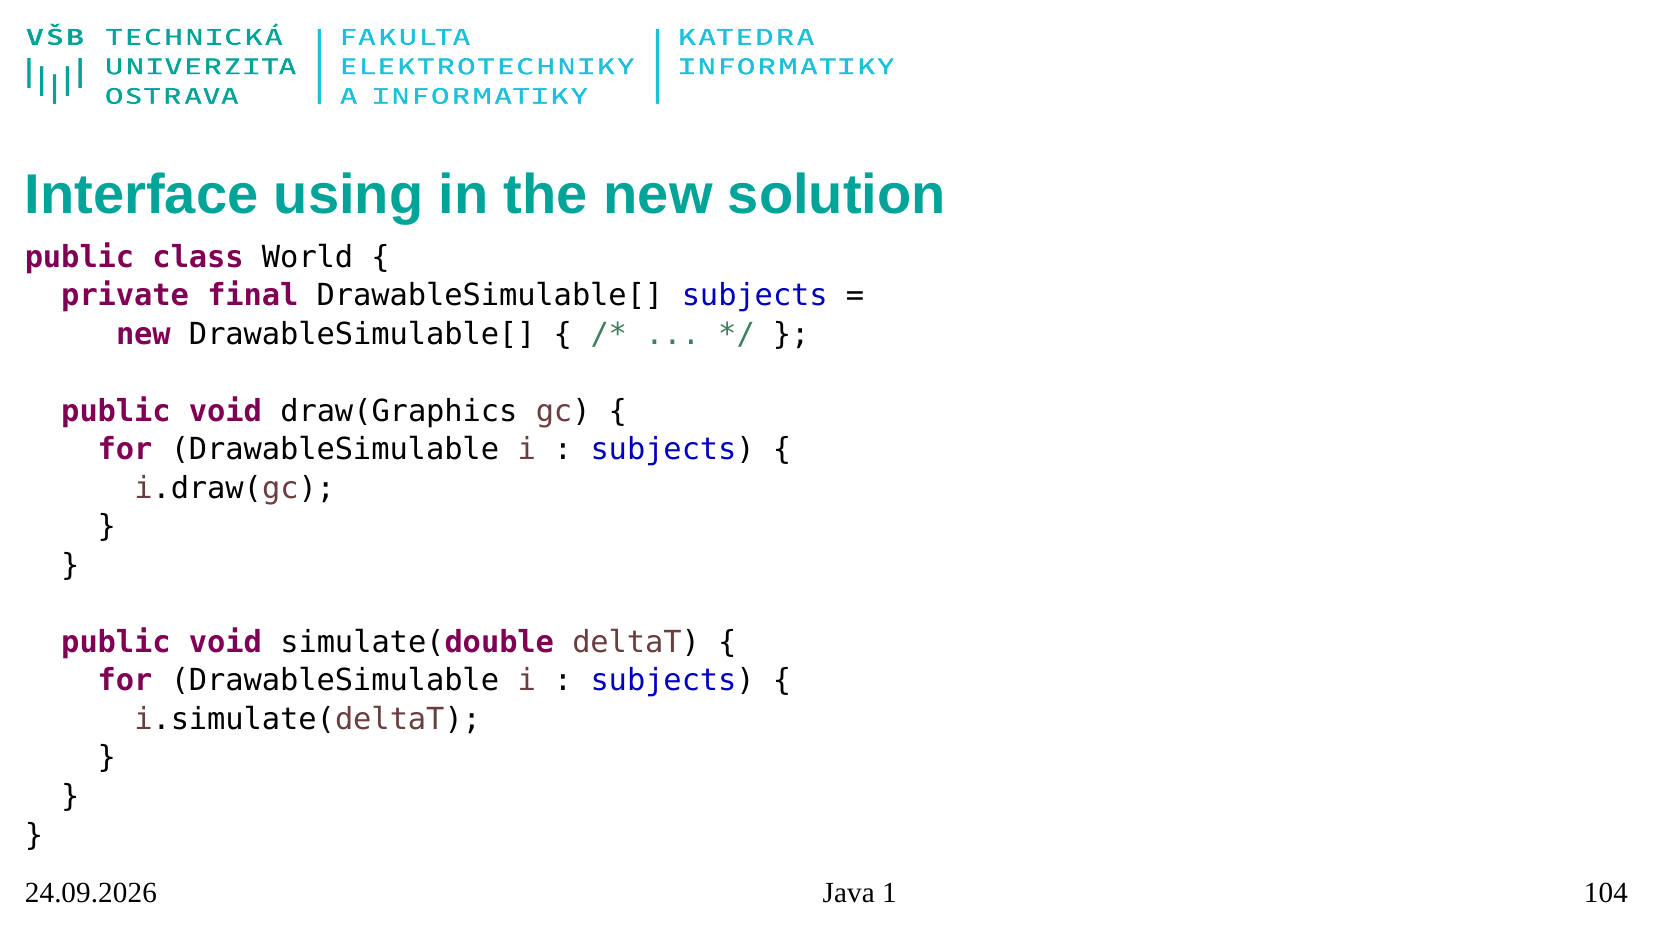

# Interface using in the new solution
public class World {
 private final DrawableSimulable[] subjects =
 new DrawableSimulable[] { /* ... */ };
 public void draw(Graphics gc) {
 for (DrawableSimulable i : subjects) {
 i.draw(gc);
 }
 }
 public void simulate(double deltaT) {
 for (DrawableSimulable i : subjects) {
 i.simulate(deltaT);
 }
 }
}
Java 1
104